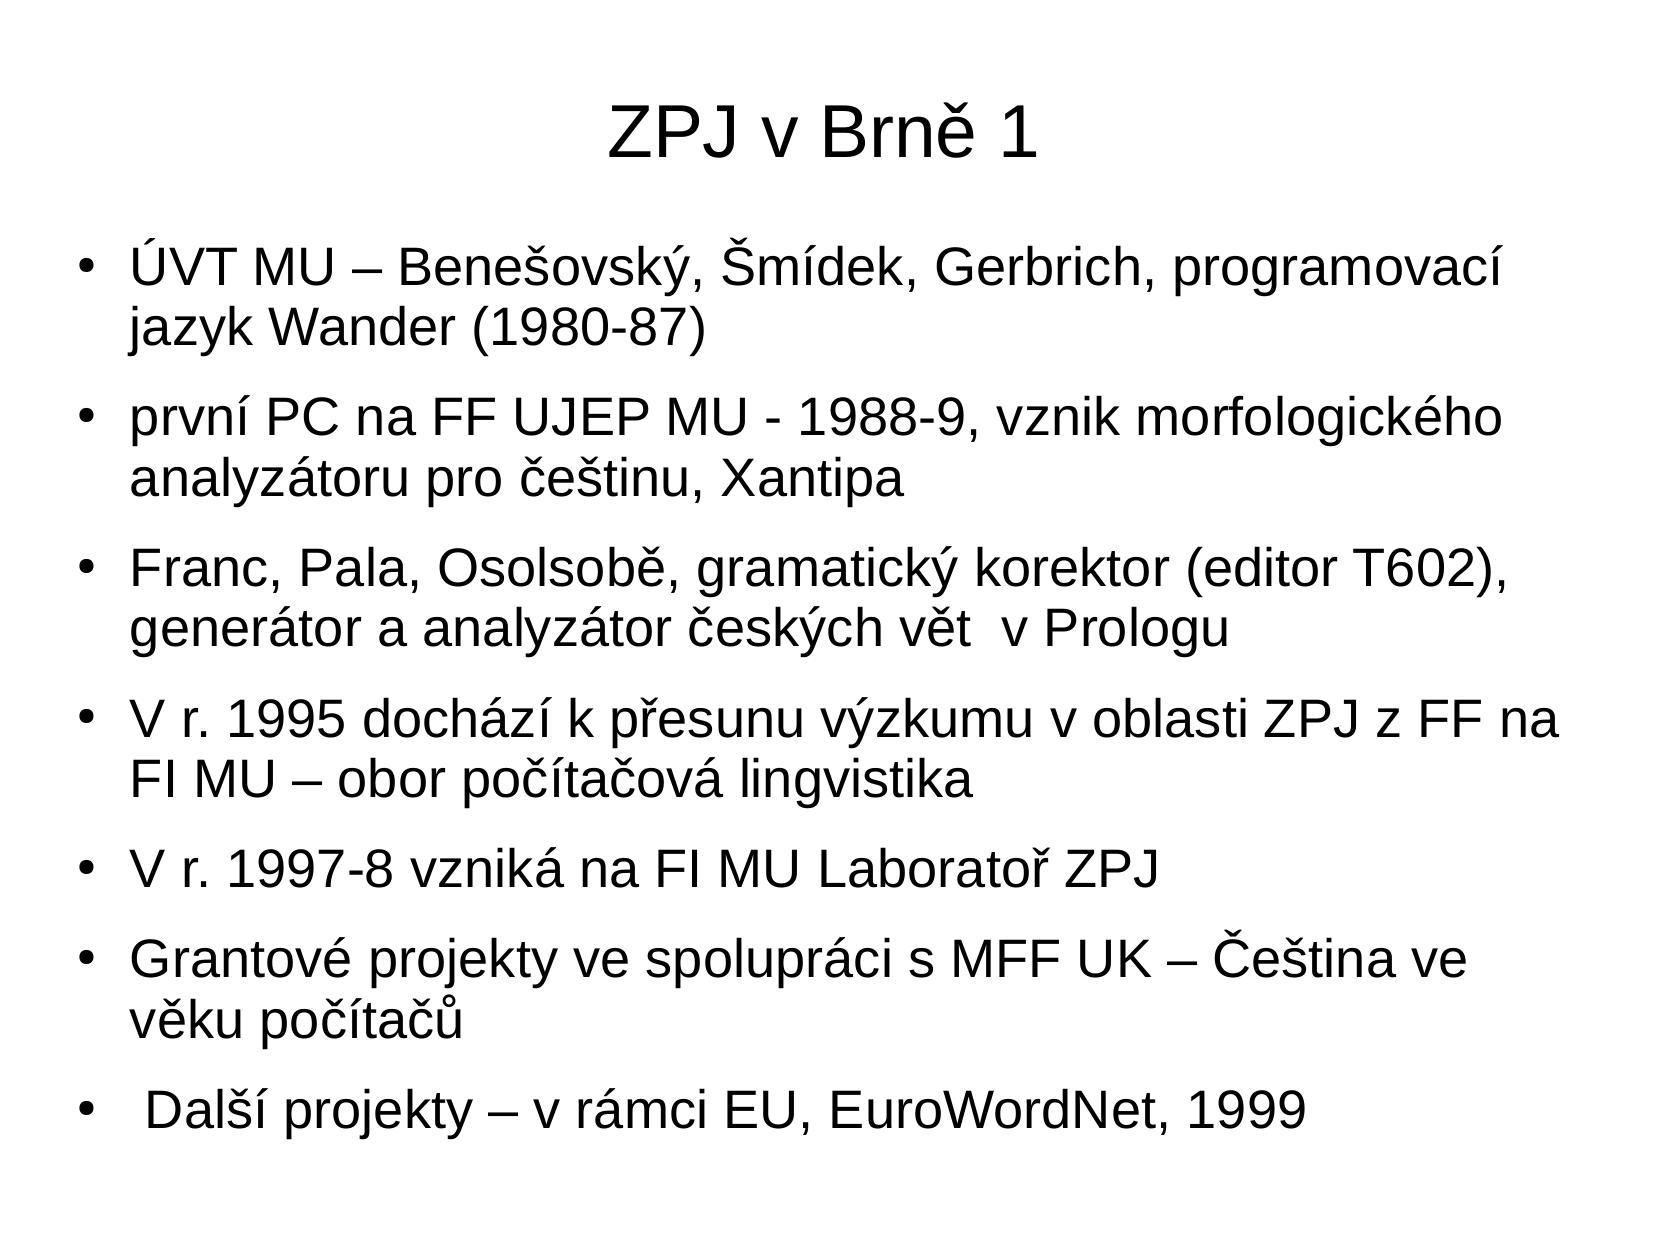

# ZPJ v Brně 1
ÚVT MU – Benešovský, Šmídek, Gerbrich, programovací jazyk Wander (1980-87)
první PC na FF UJEP MU - 1988-9, vznik morfologického analyzátoru pro češtinu, Xantipa
Franc, Pala, Osolsobě, gramatický korektor (editor T602), generátor a analyzátor českých vět v Prologu
V r. 1995 dochází k přesunu výzkumu v oblasti ZPJ z FF na FI MU – obor počítačová lingvistika
V r. 1997-8 vzniká na FI MU Laboratoř ZPJ
Grantové projekty ve spolupráci s MFF UK – Čeština ve věku počítačů
 Další projekty – v rámci EU, EuroWordNet, 1999